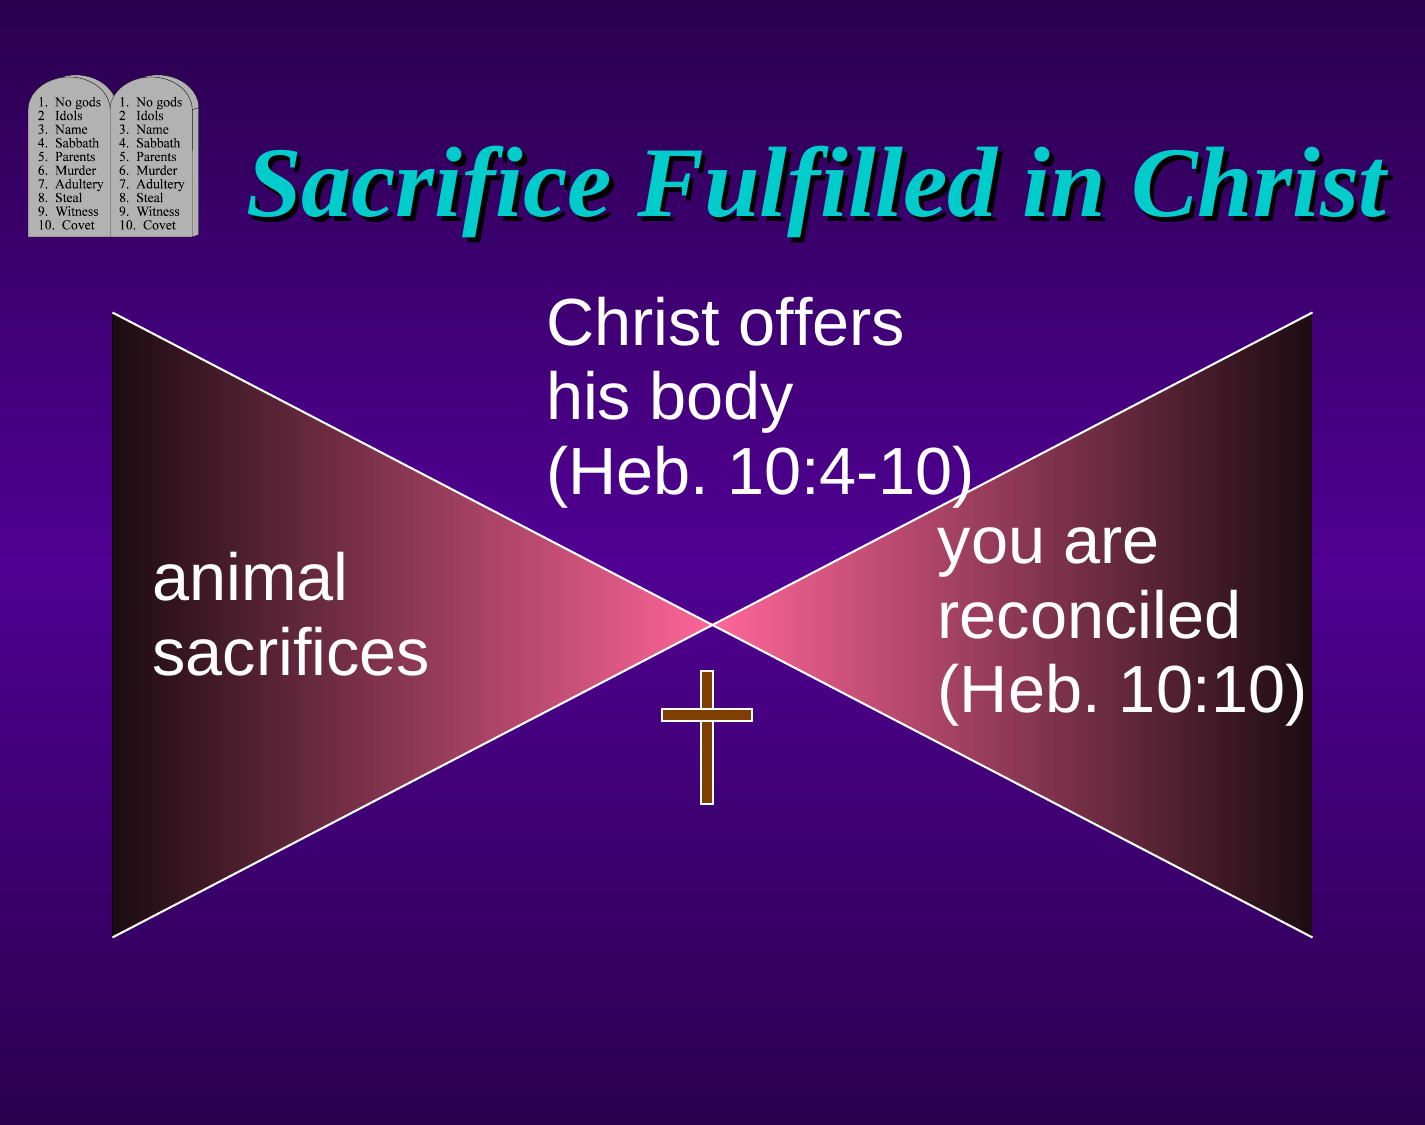

# Sacrifice Fulfilled in Christ
Christ offers his body
(Heb. 10:4-10)
you are reconciled
(Heb. 10:10)
animal sacrifices